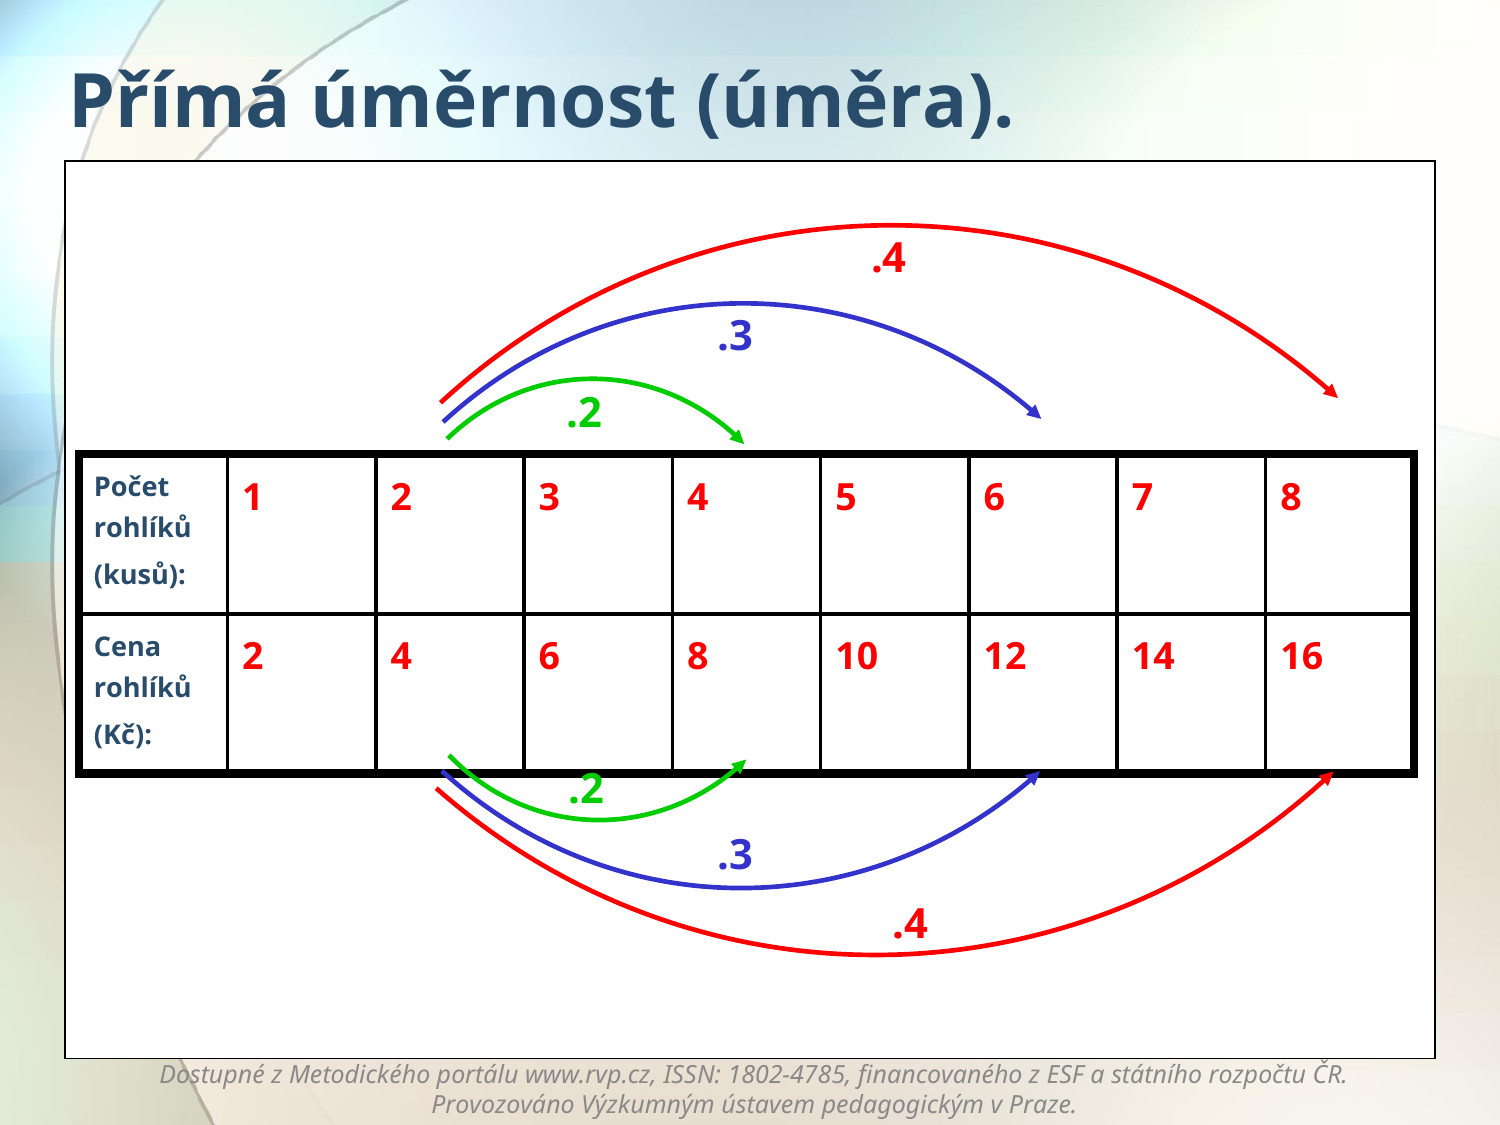

# Přímá úměrnost (úměra).
.4
.3
.2
| Počet rohlíků (kusů): | 1 | 2 | 3 | 4 | 5 | 6 | 7 | 8 |
| --- | --- | --- | --- | --- | --- | --- | --- | --- |
| Cena rohlíků (Kč): | 2 | 4 | 6 | 8 | 10 | 12 | 14 | 16 |
.2
.3
.4